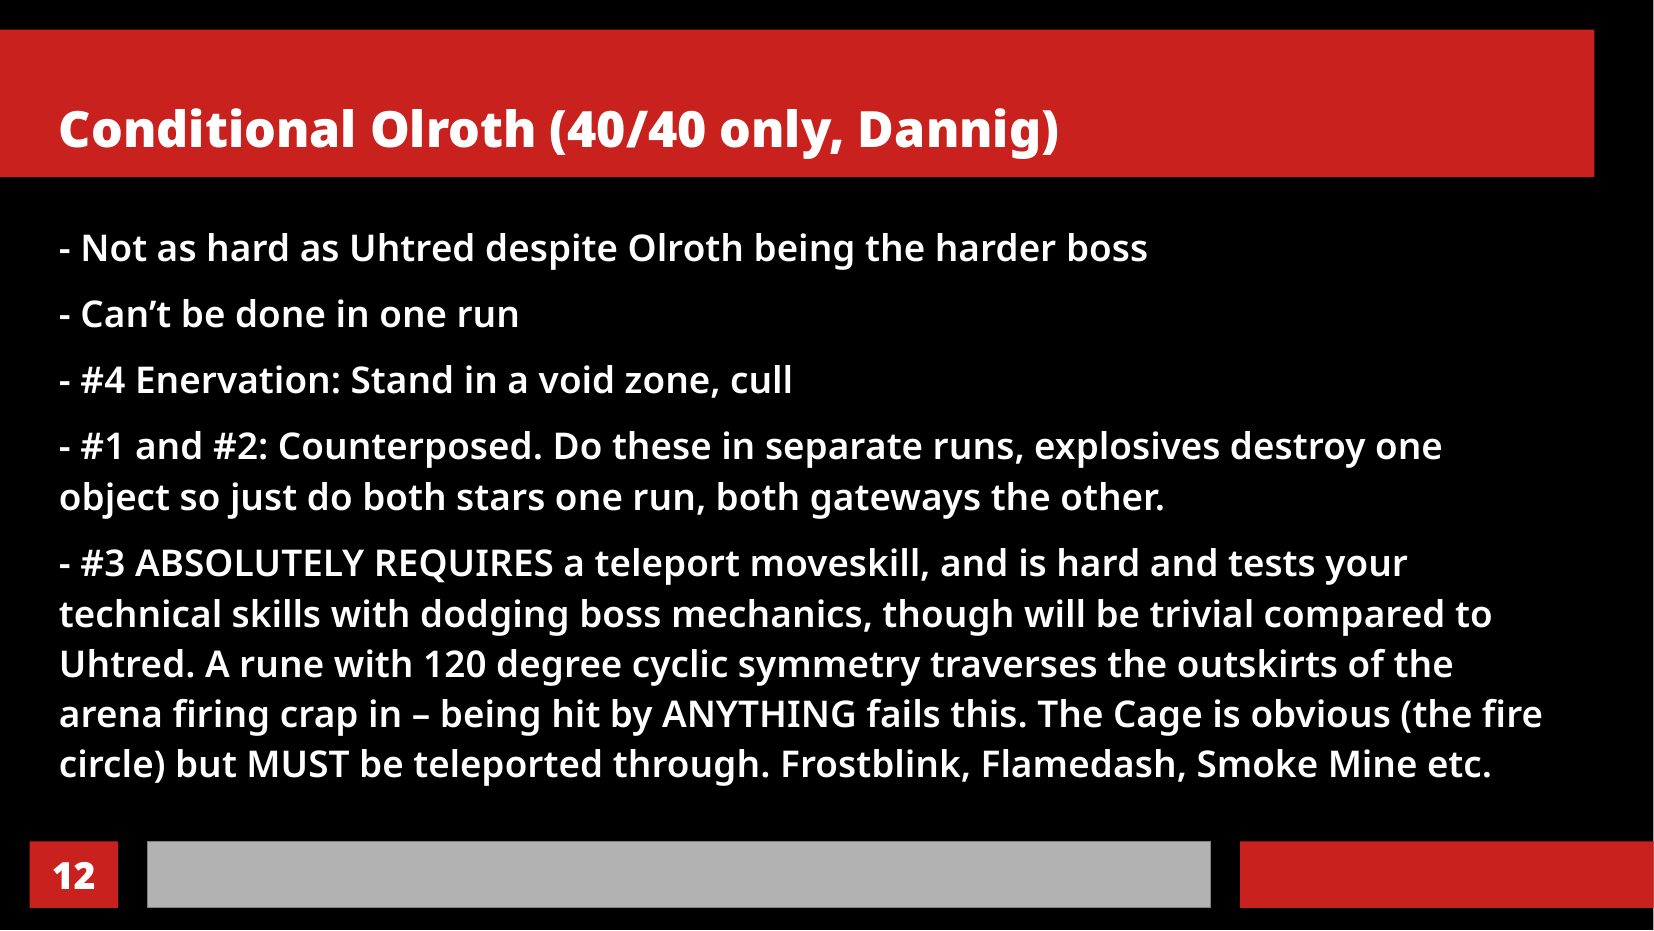

# Conditional Olroth (40/40 only, Dannig)
- Not as hard as Uhtred despite Olroth being the harder boss
- Can’t be done in one run
- #4 Enervation: Stand in a void zone, cull
- #1 and #2: Counterposed. Do these in separate runs, explosives destroy one object so just do both stars one run, both gateways the other.
- #3 ABSOLUTELY REQUIRES a teleport moveskill, and is hard and tests your technical skills with dodging boss mechanics, though will be trivial compared to Uhtred. A rune with 120 degree cyclic symmetry traverses the outskirts of the arena firing crap in – being hit by ANYTHING fails this. The Cage is obvious (the fire circle) but MUST be teleported through. Frostblink, Flamedash, Smoke Mine etc.
12